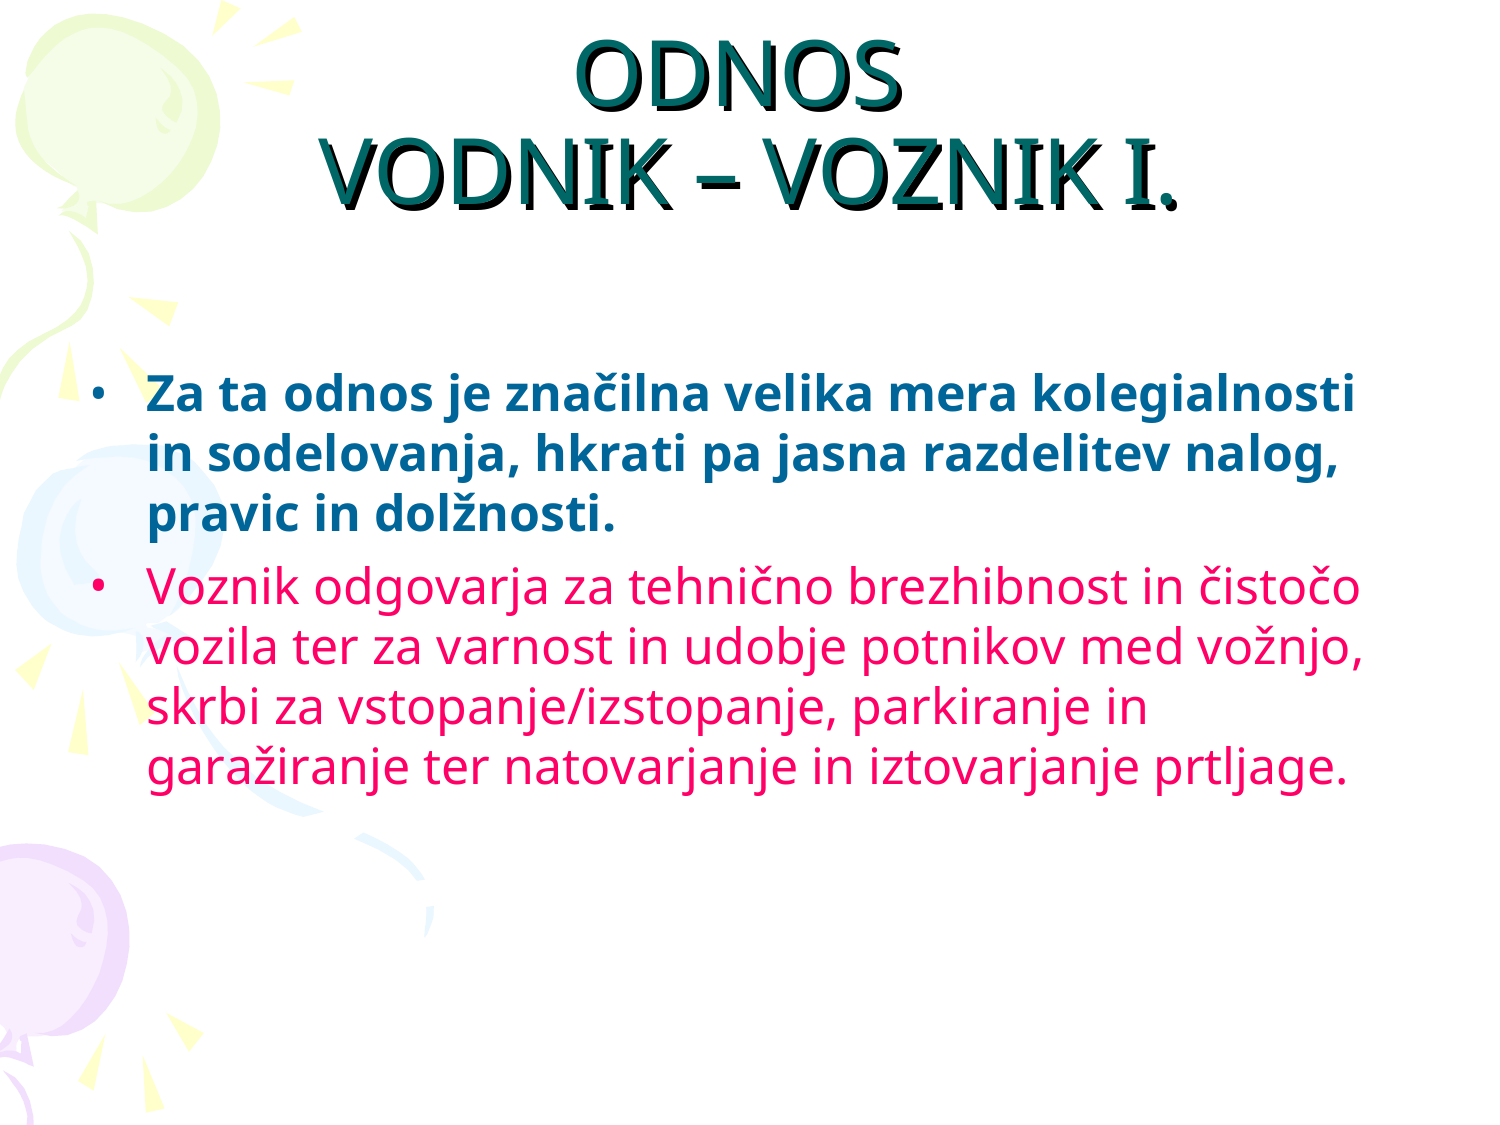

# ODNOS VODNIK – VOZNIK I.
Za ta odnos je značilna velika mera kolegialnosti in sodelovanja, hkrati pa jasna razdelitev nalog, pravic in dolžnosti.
Voznik odgovarja za tehnično brezhibnost in čistočo vozila ter za varnost in udobje potnikov med vožnjo, skrbi za vstopanje/izstopanje, parkiranje in garažiranje ter natovarjanje in iztovarjanje prtljage.